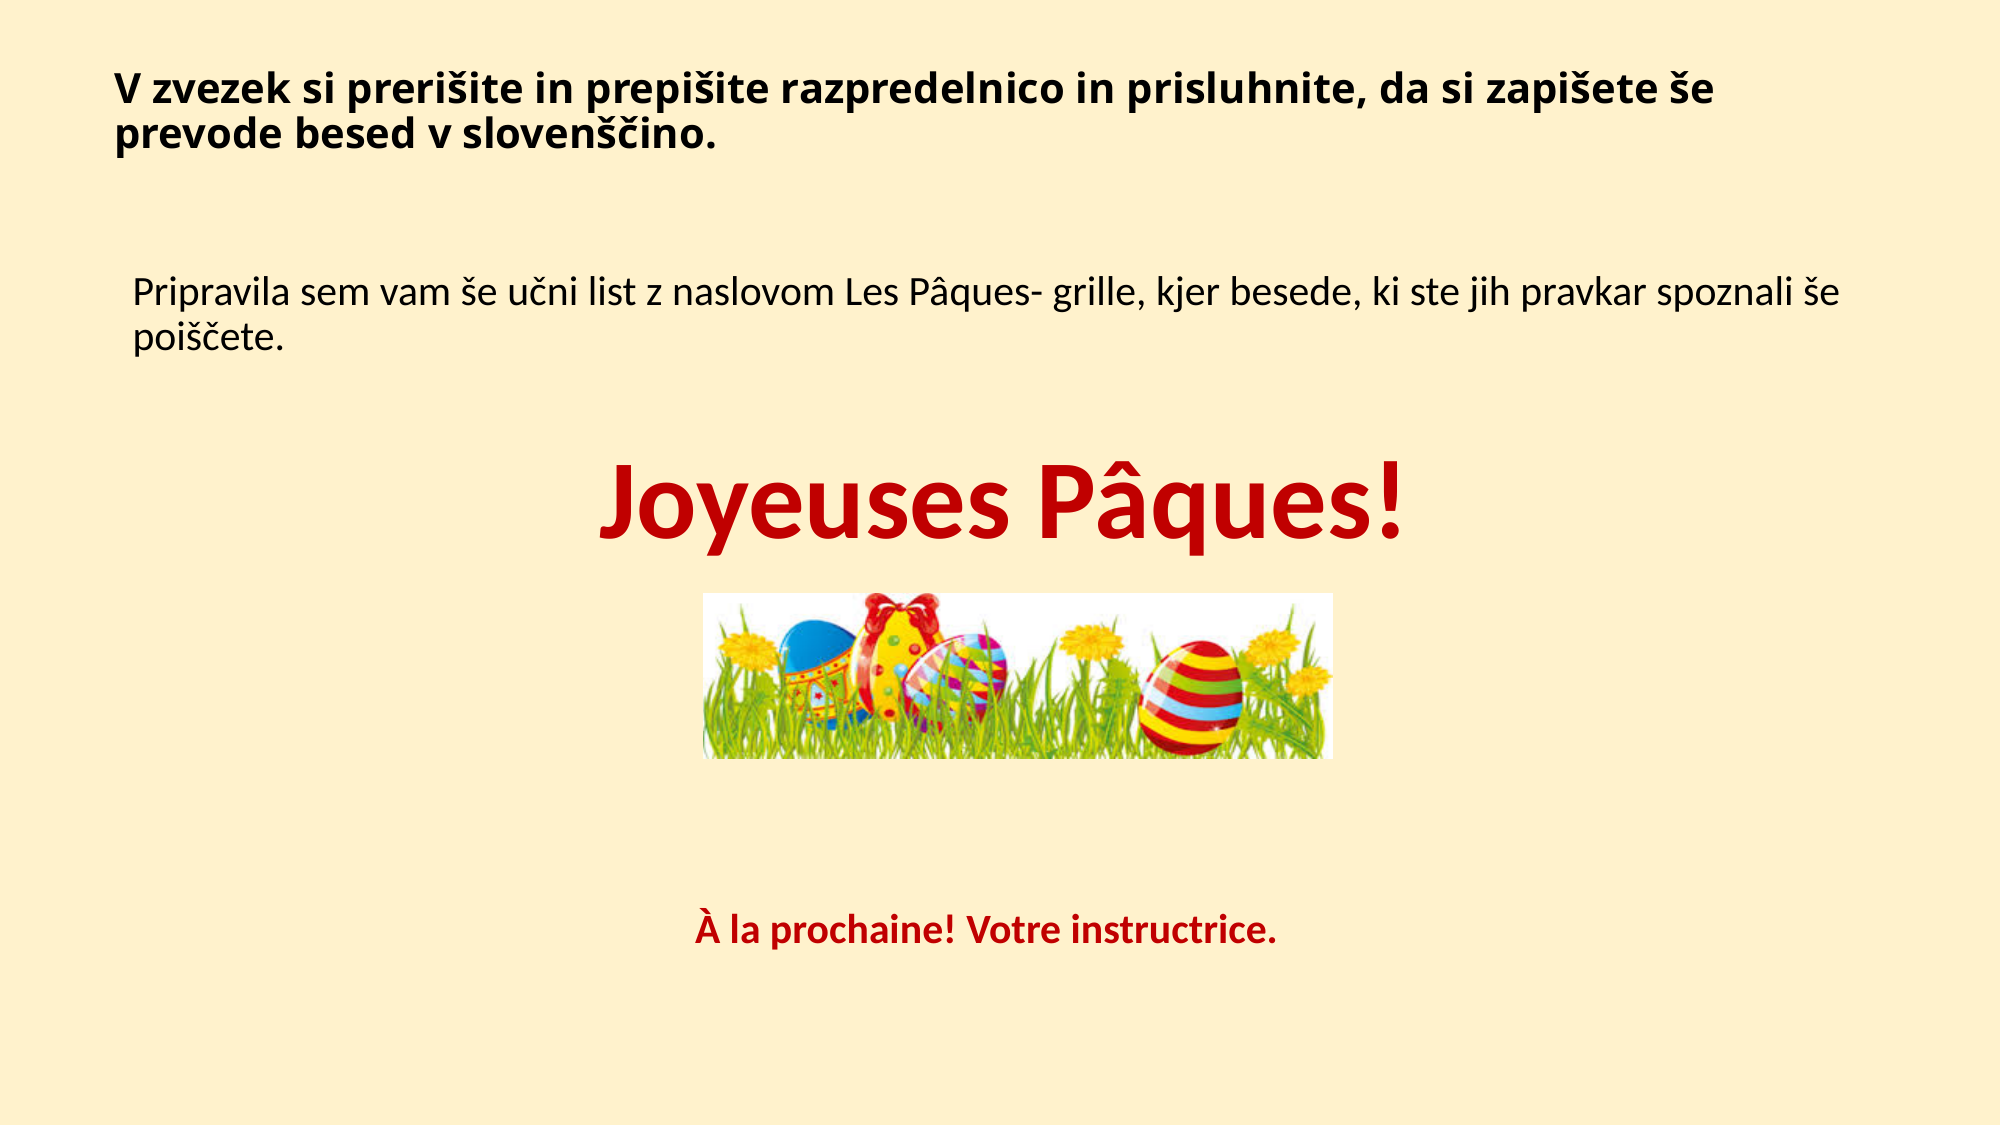

# V zvezek si prerišite in prepišite razpredelnico in prisluhnite, da si zapišete še prevode besed v slovenščino.
Pripravila sem vam še učni list z naslovom Les Pâques- grille, kjer besede, ki ste jih pravkar spoznali še poiščete.
À la prochaine! Votre instructrice.
Joyeuses Pâques!